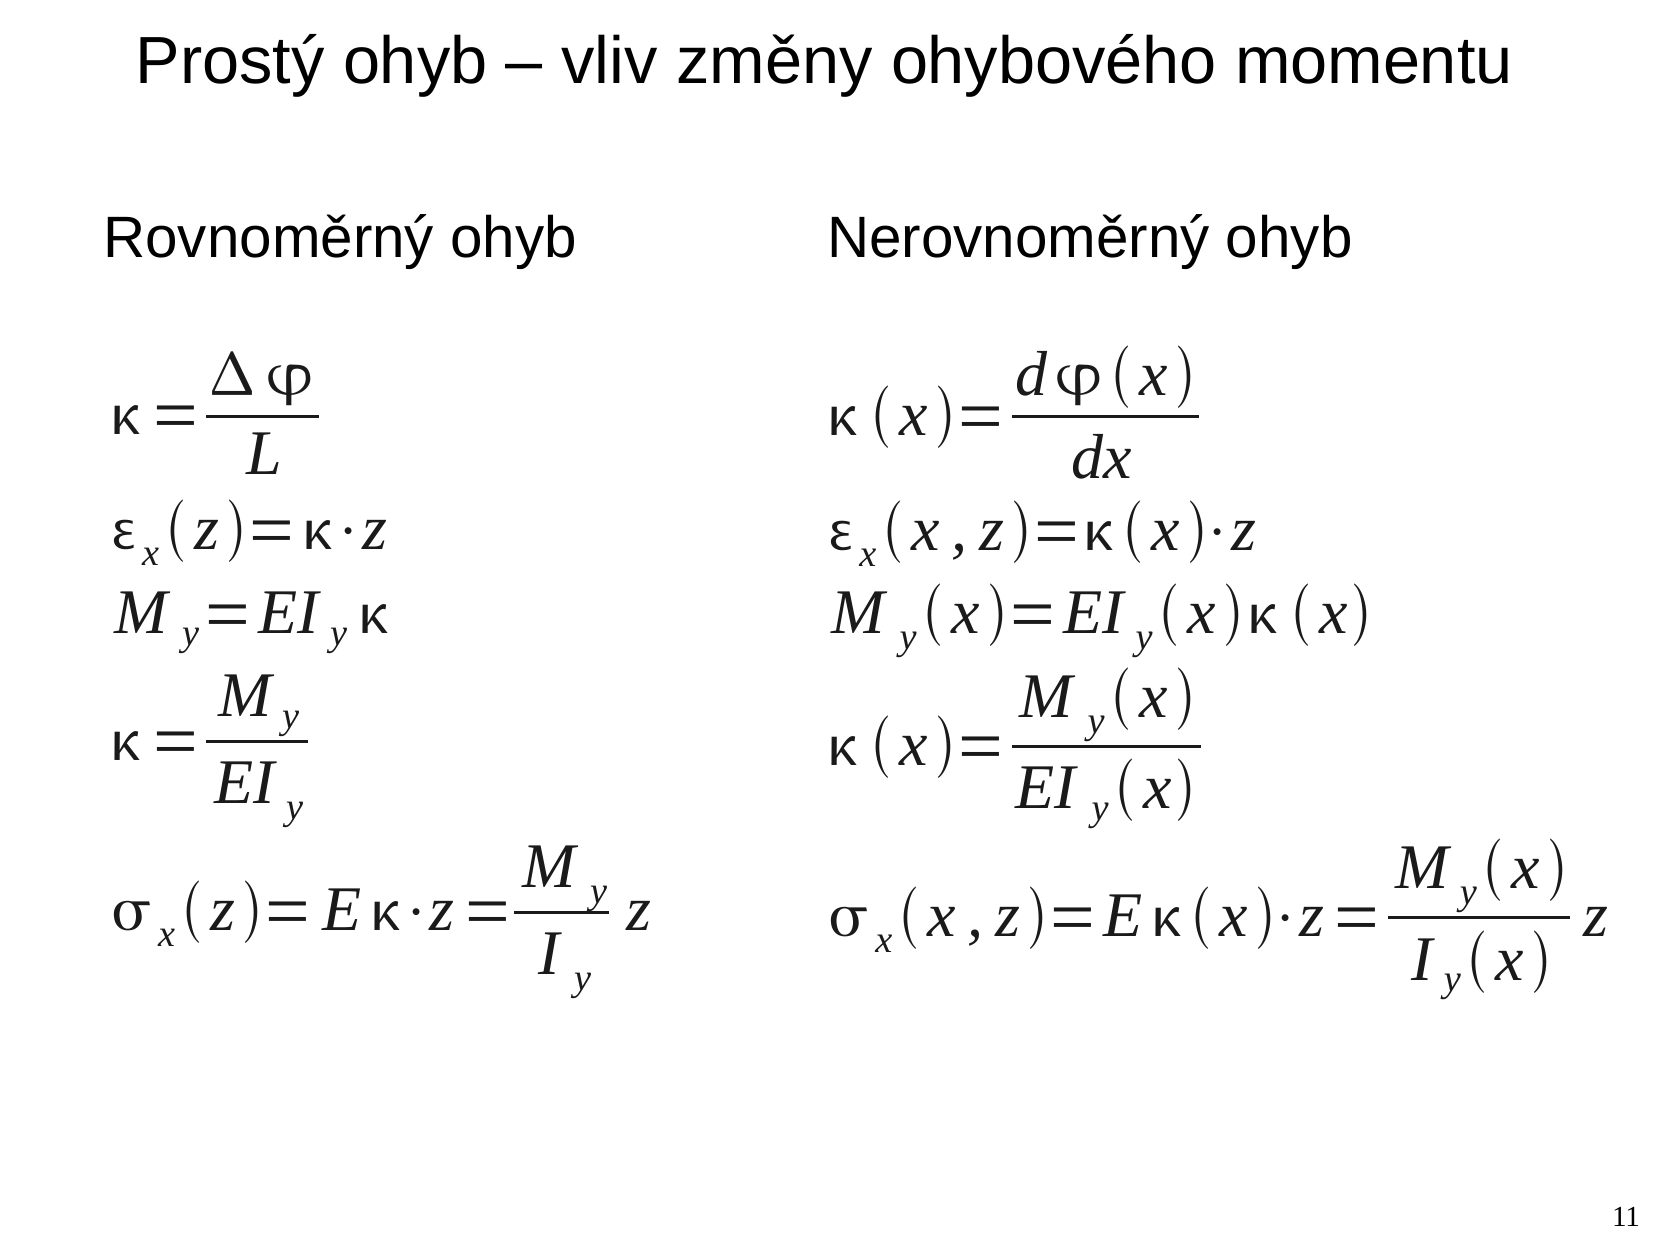

# Prostý ohyb – vliv změny ohybového momentu
Rovnoměrný ohyb			 Nerovnoměrný ohyb
11